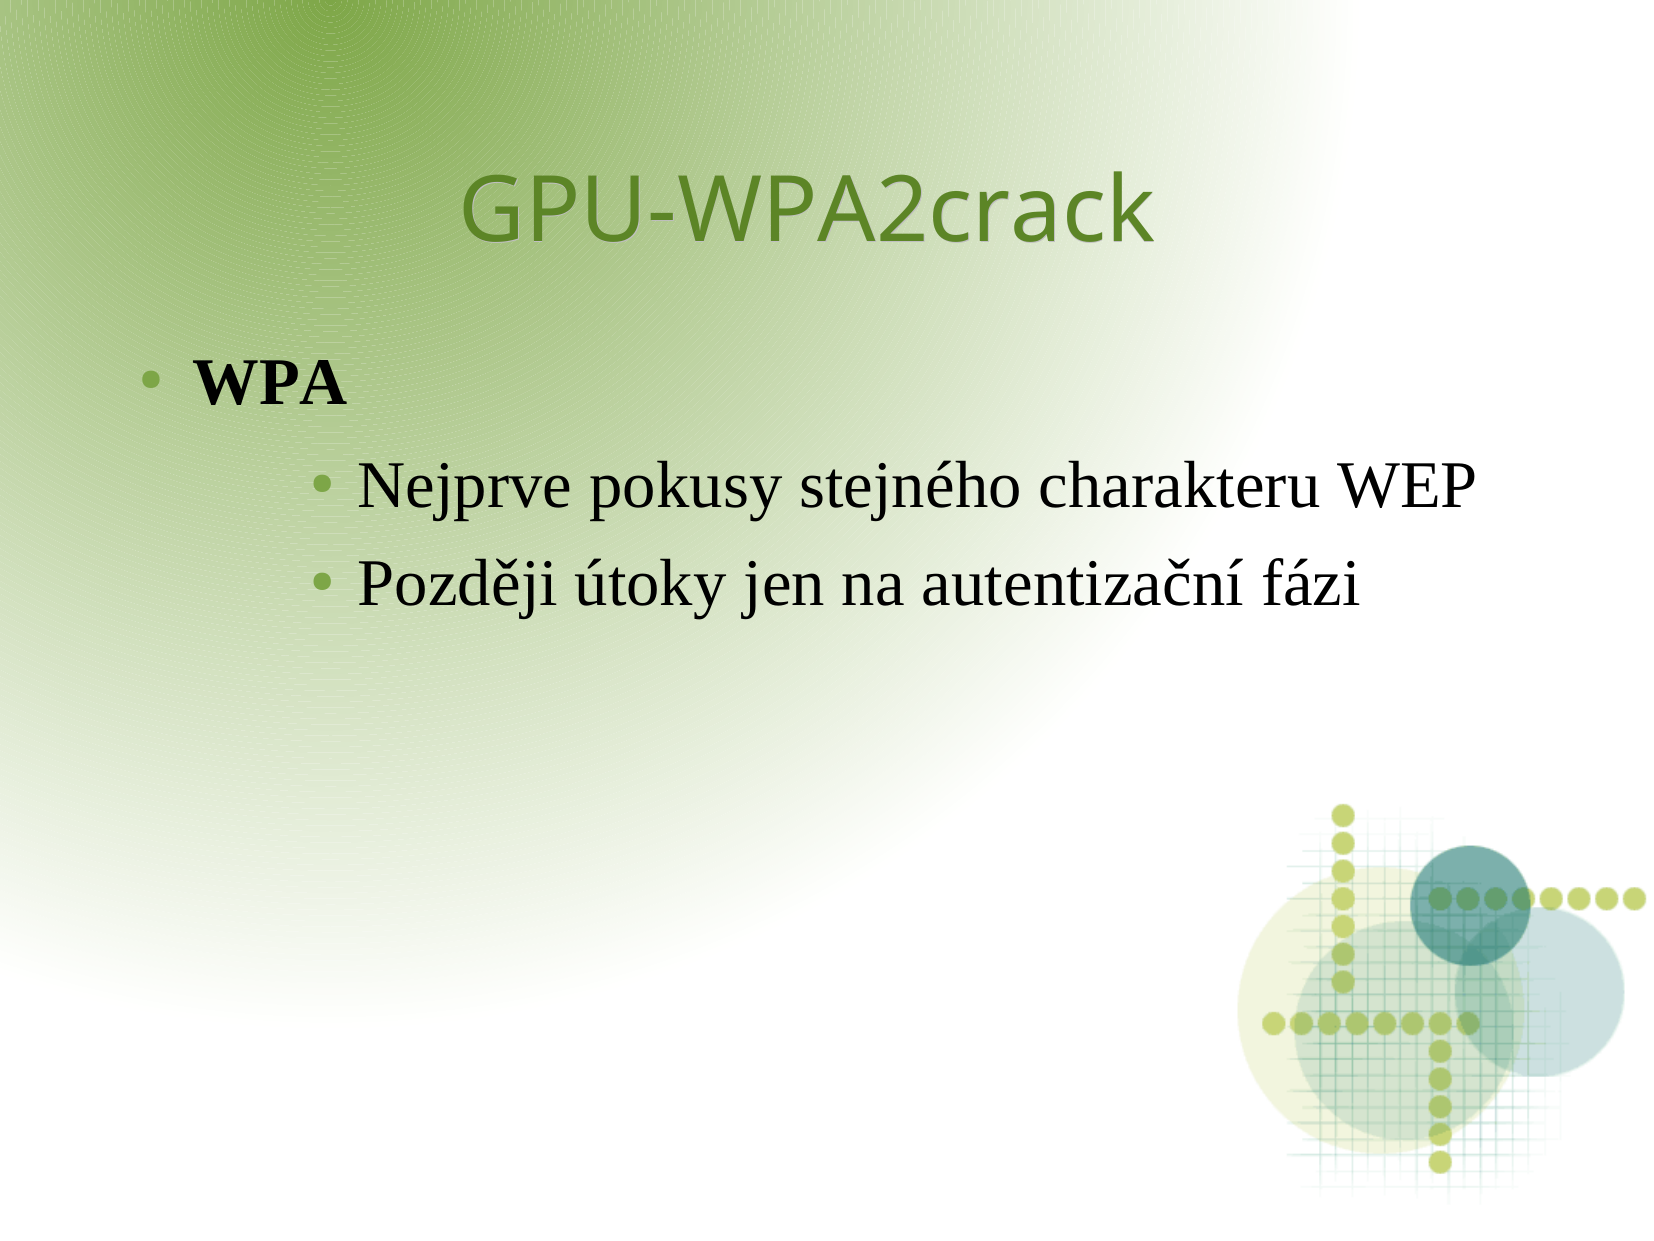

# GPU-WPA2crack
WPA
Nejprve pokusy stejného charakteru WEP
Později útoky jen na autentizační fázi